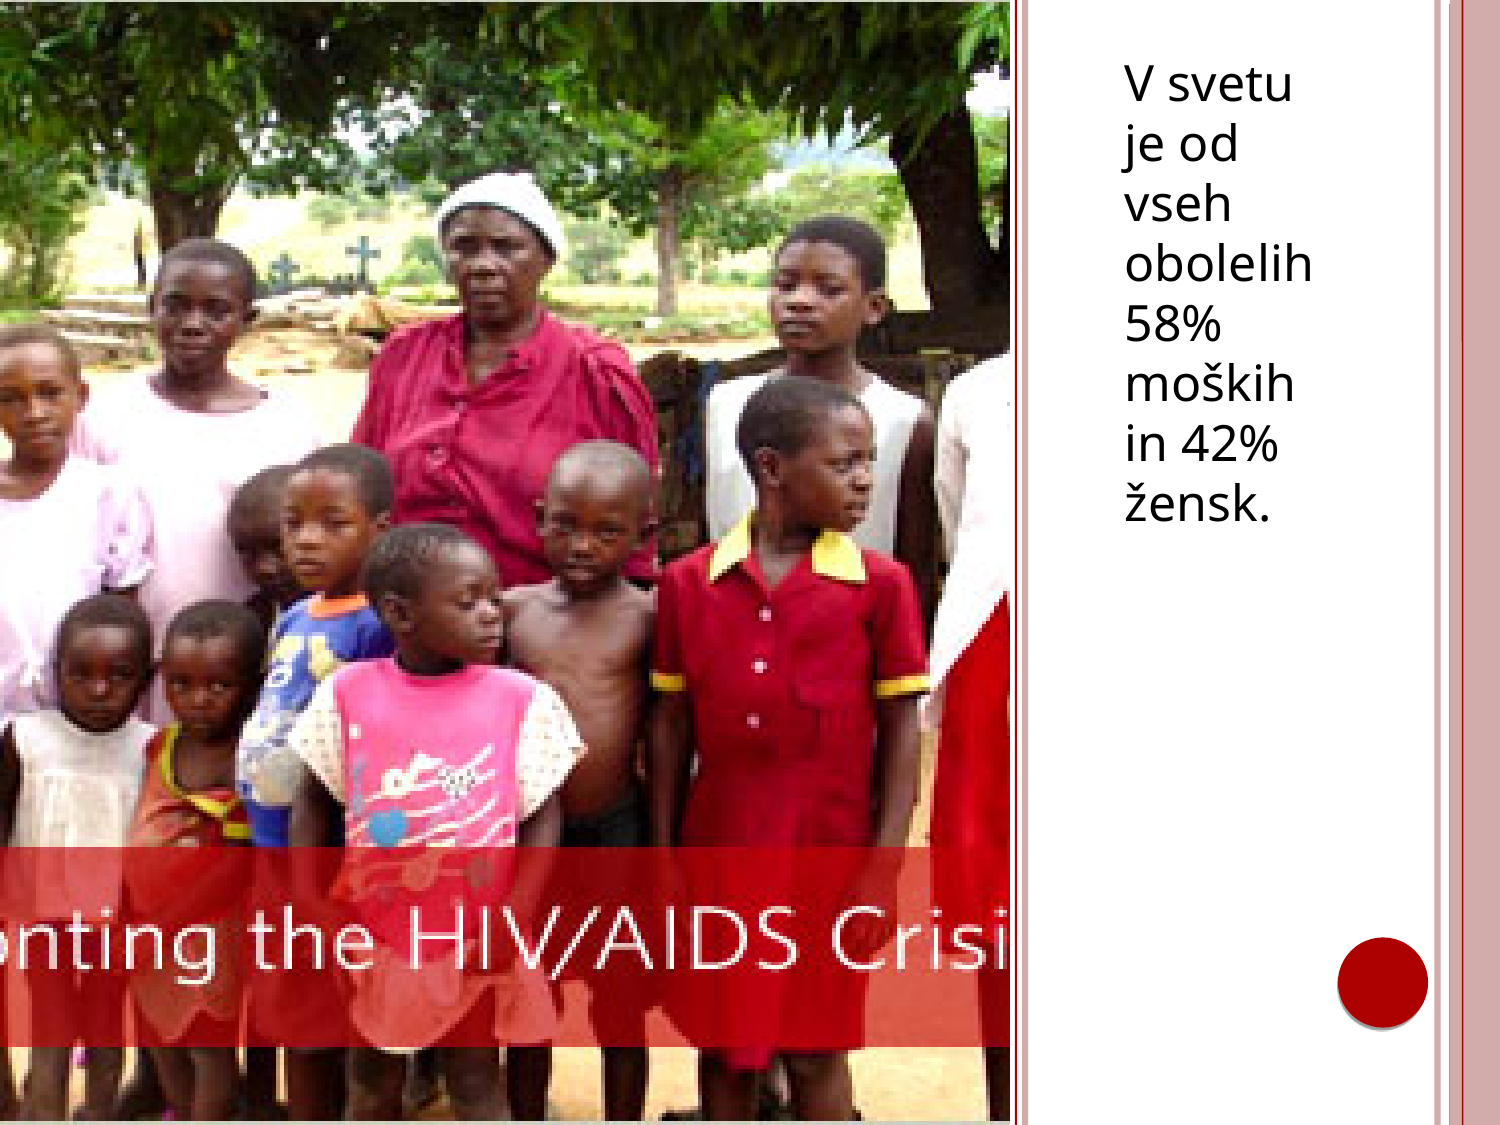

V svetu je od vseh obolelih 58% moških in 42% žensk.
#